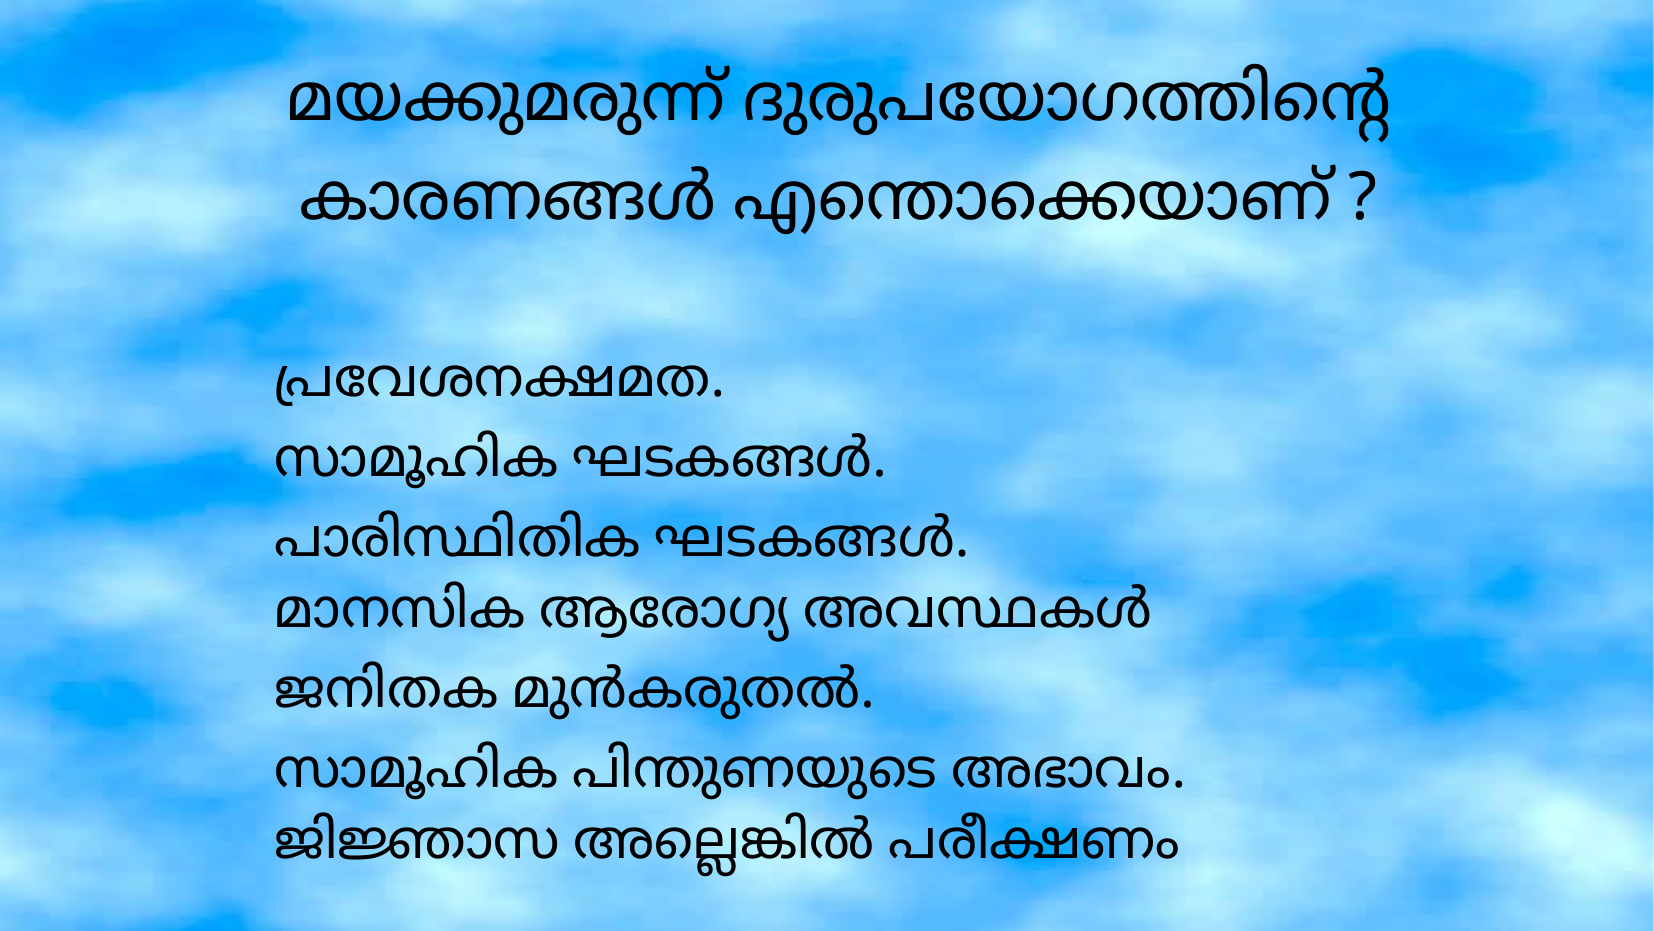

# മയക്കുമരുന്ന് ദുരുപയോഗത്തിൻ്റെ കാരണങ്ങൾ എന്തൊക്കെയാണ് ?
പ്രവേശനക്ഷമത.
സാമൂഹിക ഘടകങ്ങൾ.
പാരിസ്ഥിതിക ഘടകങ്ങൾ.
മാനസിക ആരോഗ്യ അവസ്ഥകൾ
ജനിതക മുൻകരുതൽ.
സാമൂഹിക പിന്തുണയുടെ അഭാവം.
ജിജ്ഞാസ അല്ലെങ്കിൽ പരീക്ഷണം